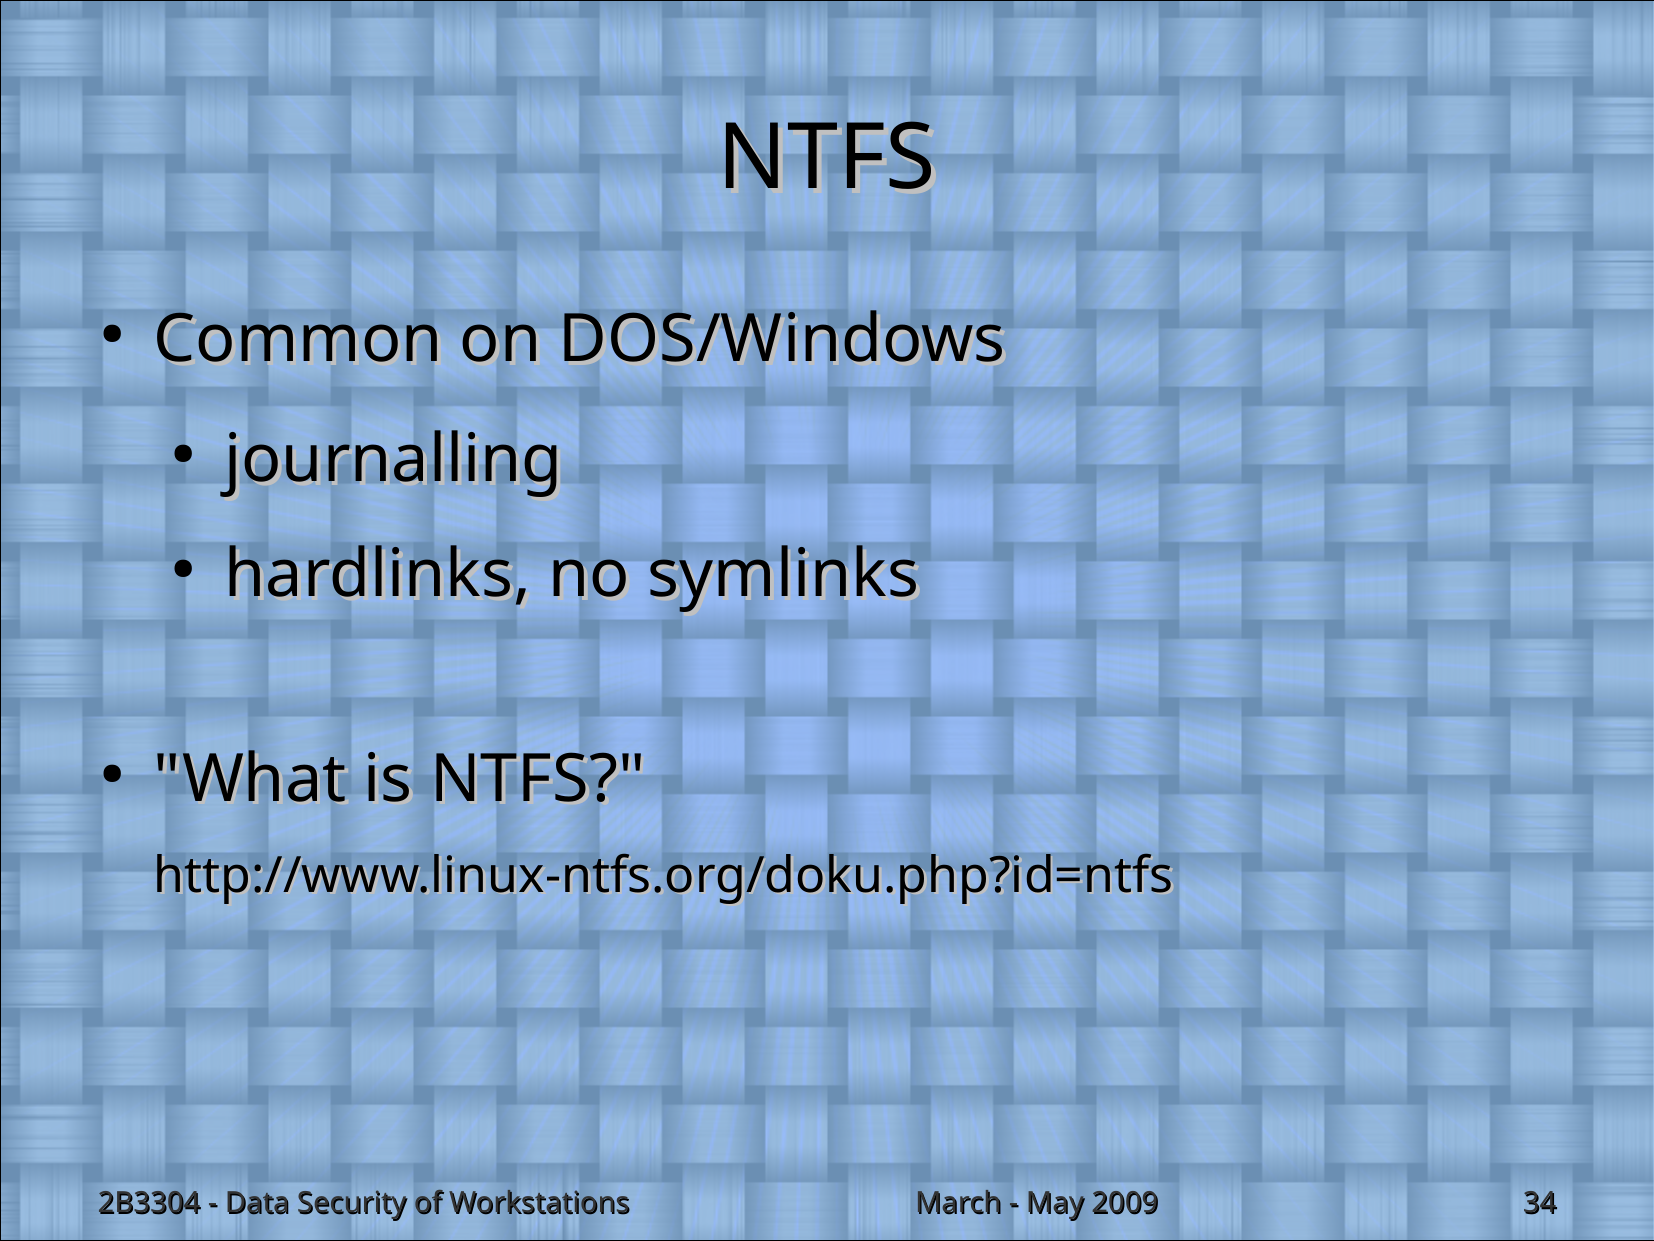

# NTFS
Common on DOS/Windows
journalling
hardlinks, no symlinks
"What is NTFS?"
http://www.linux-ntfs.org/doku.php?id=ntfs